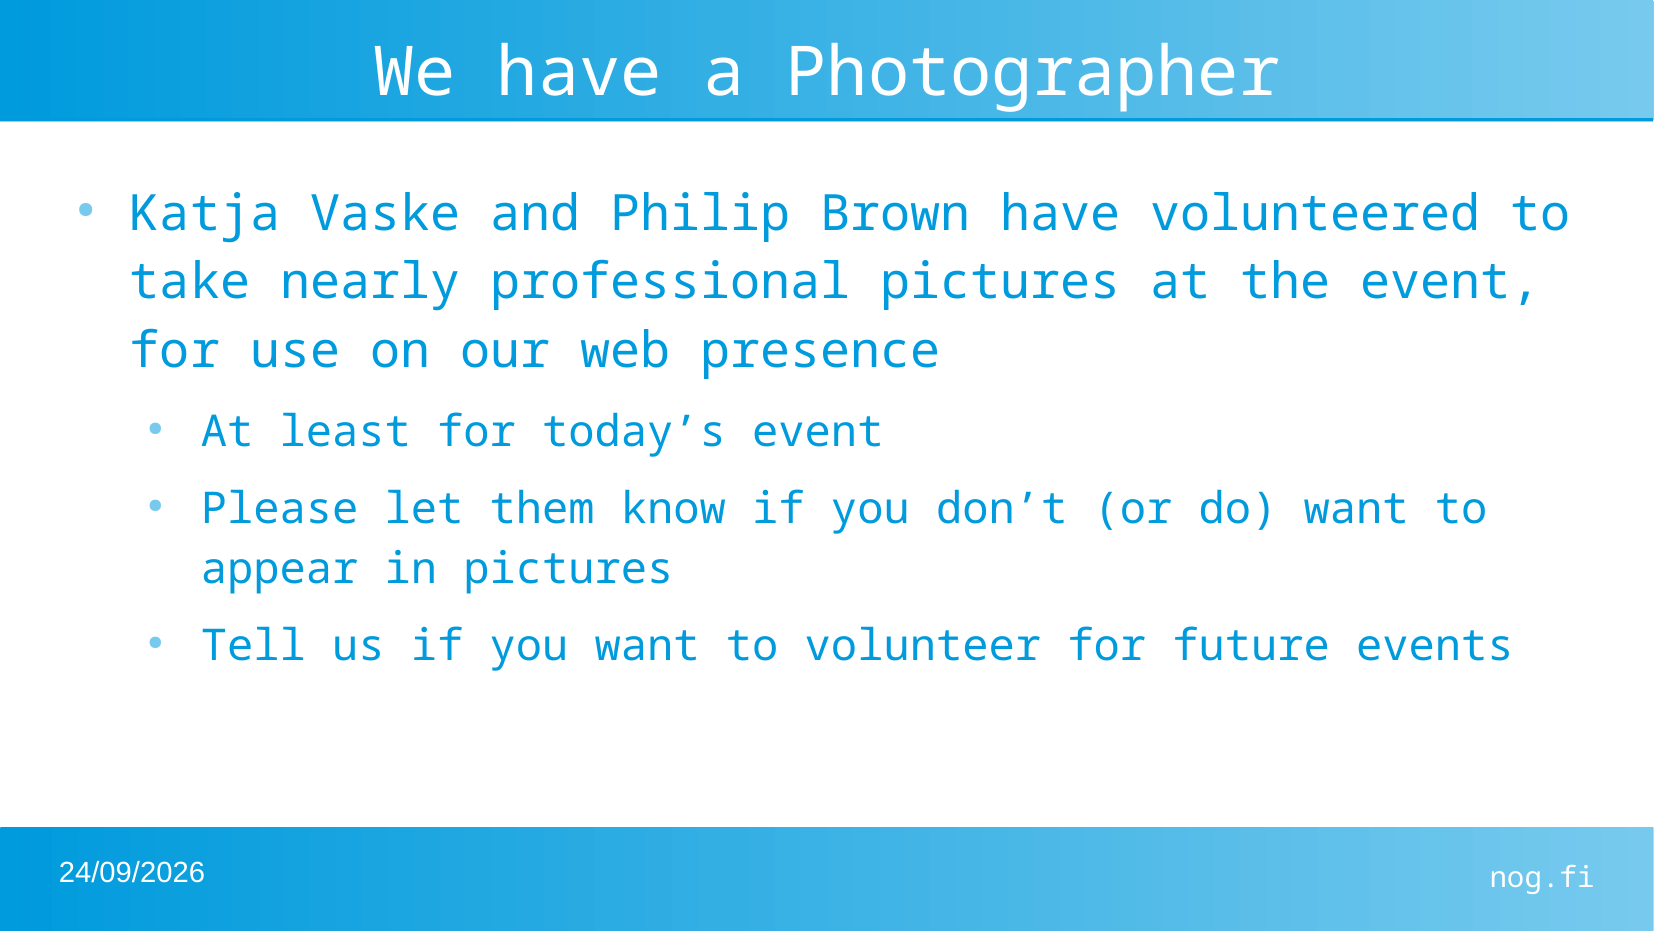

# We have a Photographer
Katja Vaske and Philip Brown have volunteered to take nearly professional pictures at the event, for use on our web presence
At least for today’s event
Please let them know if you don’t (or do) want to appear in pictures
Tell us if you want to volunteer for future events
11